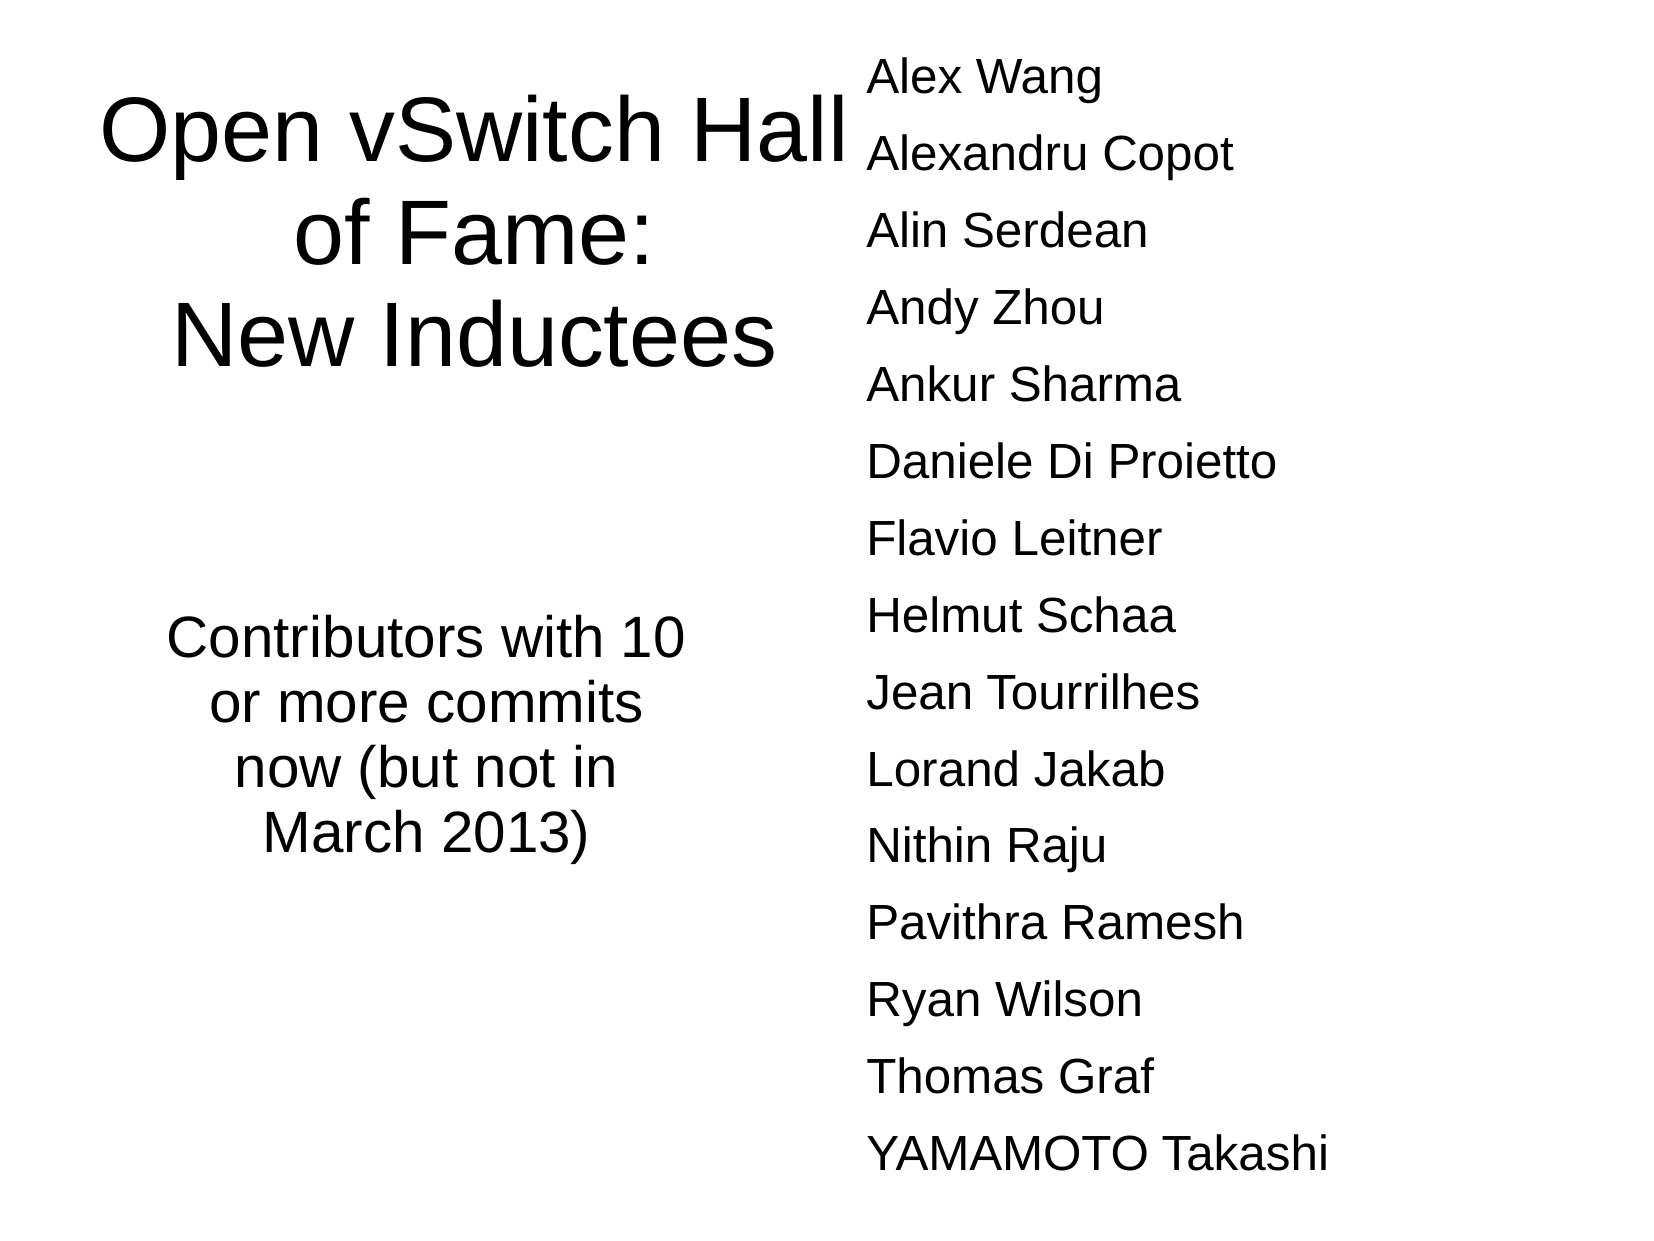

# Open vSwitch Hall of Fame: New Inductees
Alex Wang
Alexandru Copot
Alin Serdean
Andy Zhou
Ankur Sharma
Daniele Di Proietto
Flavio Leitner
Helmut Schaa
Jean Tourrilhes
Lorand Jakab
Nithin Raju
Pavithra Ramesh
Ryan Wilson
Thomas Graf
YAMAMOTO Takashi
Contributors with 10 or more commits now (but not in March 2013)